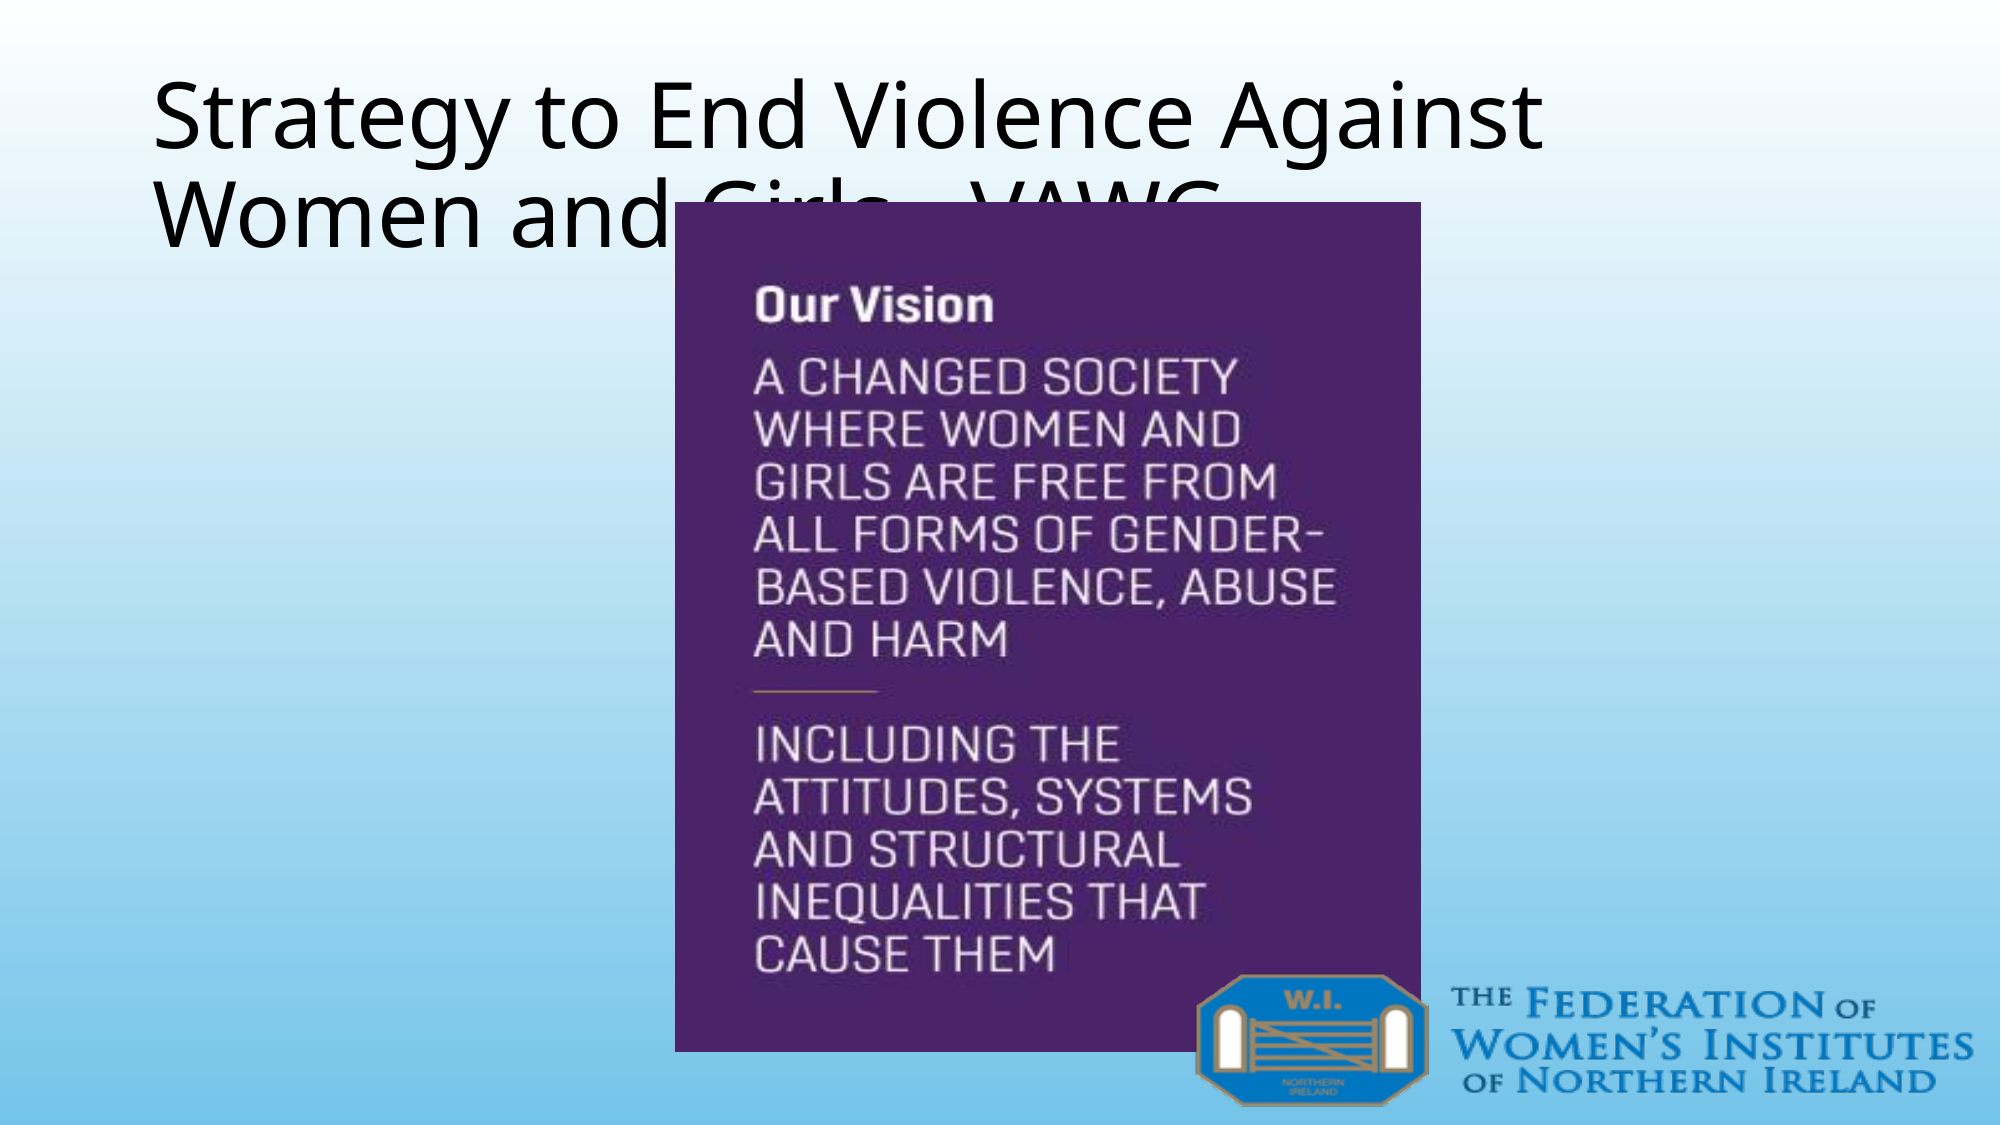

# Strategy to End Violence Against Women and Girls - VAWG